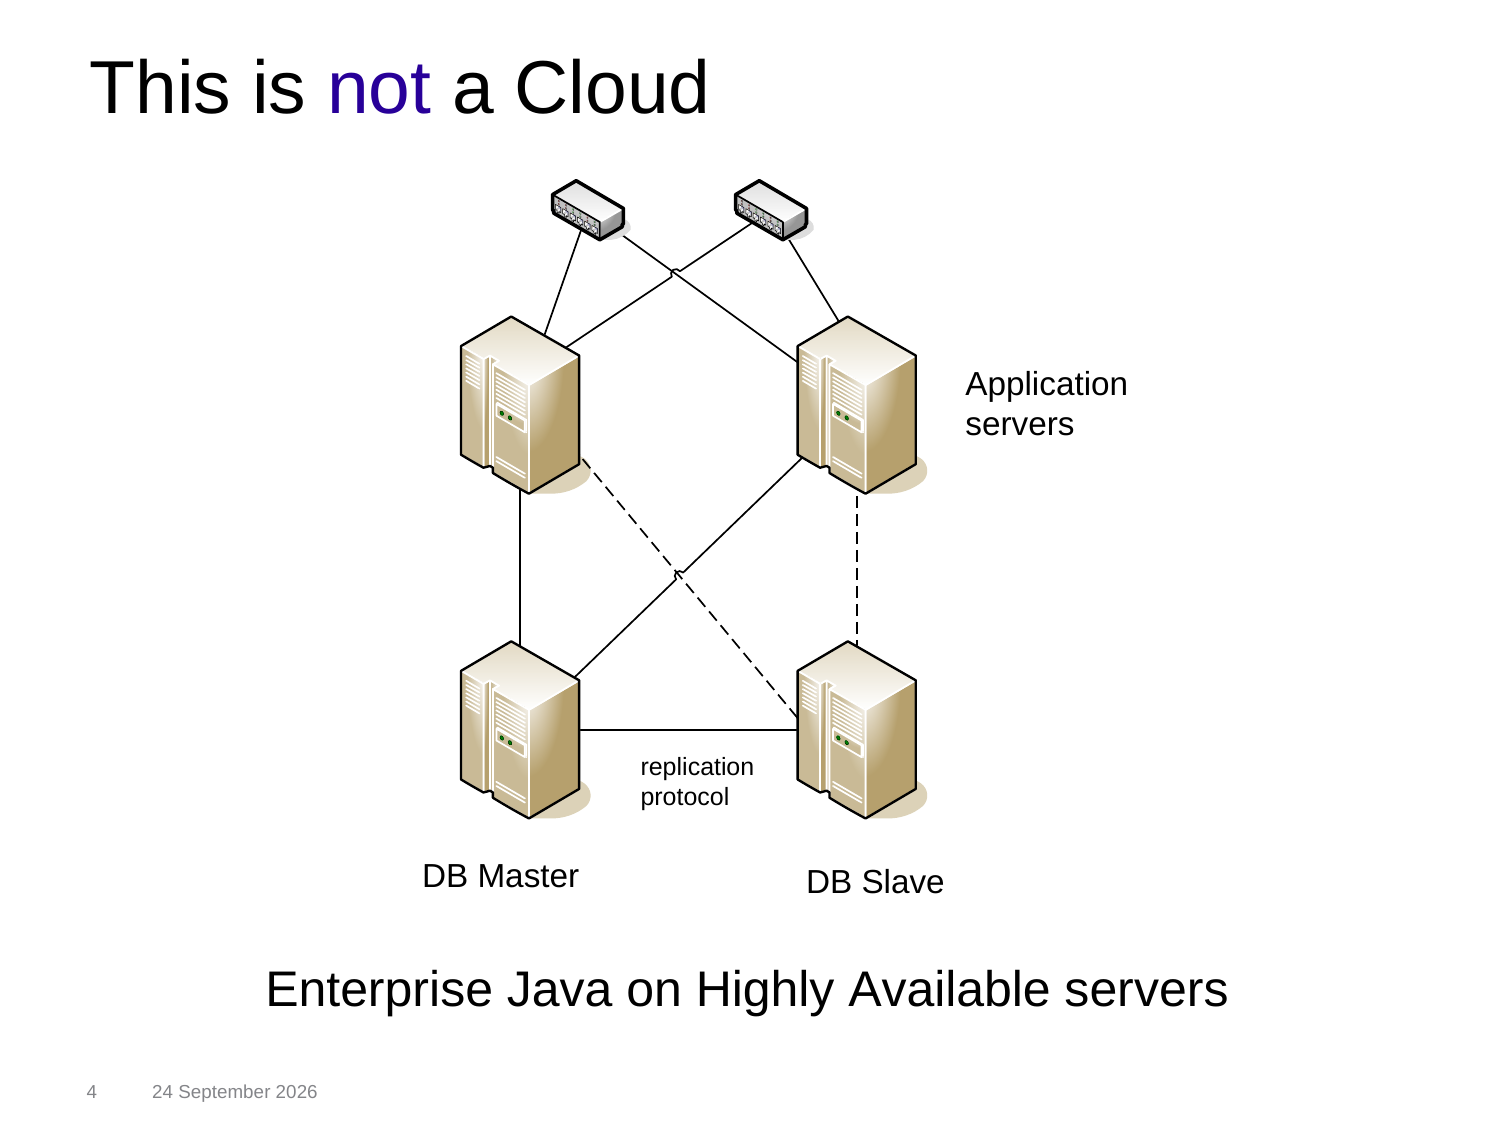

# This is not a Cloud
Enterprise Java on Highly Available servers